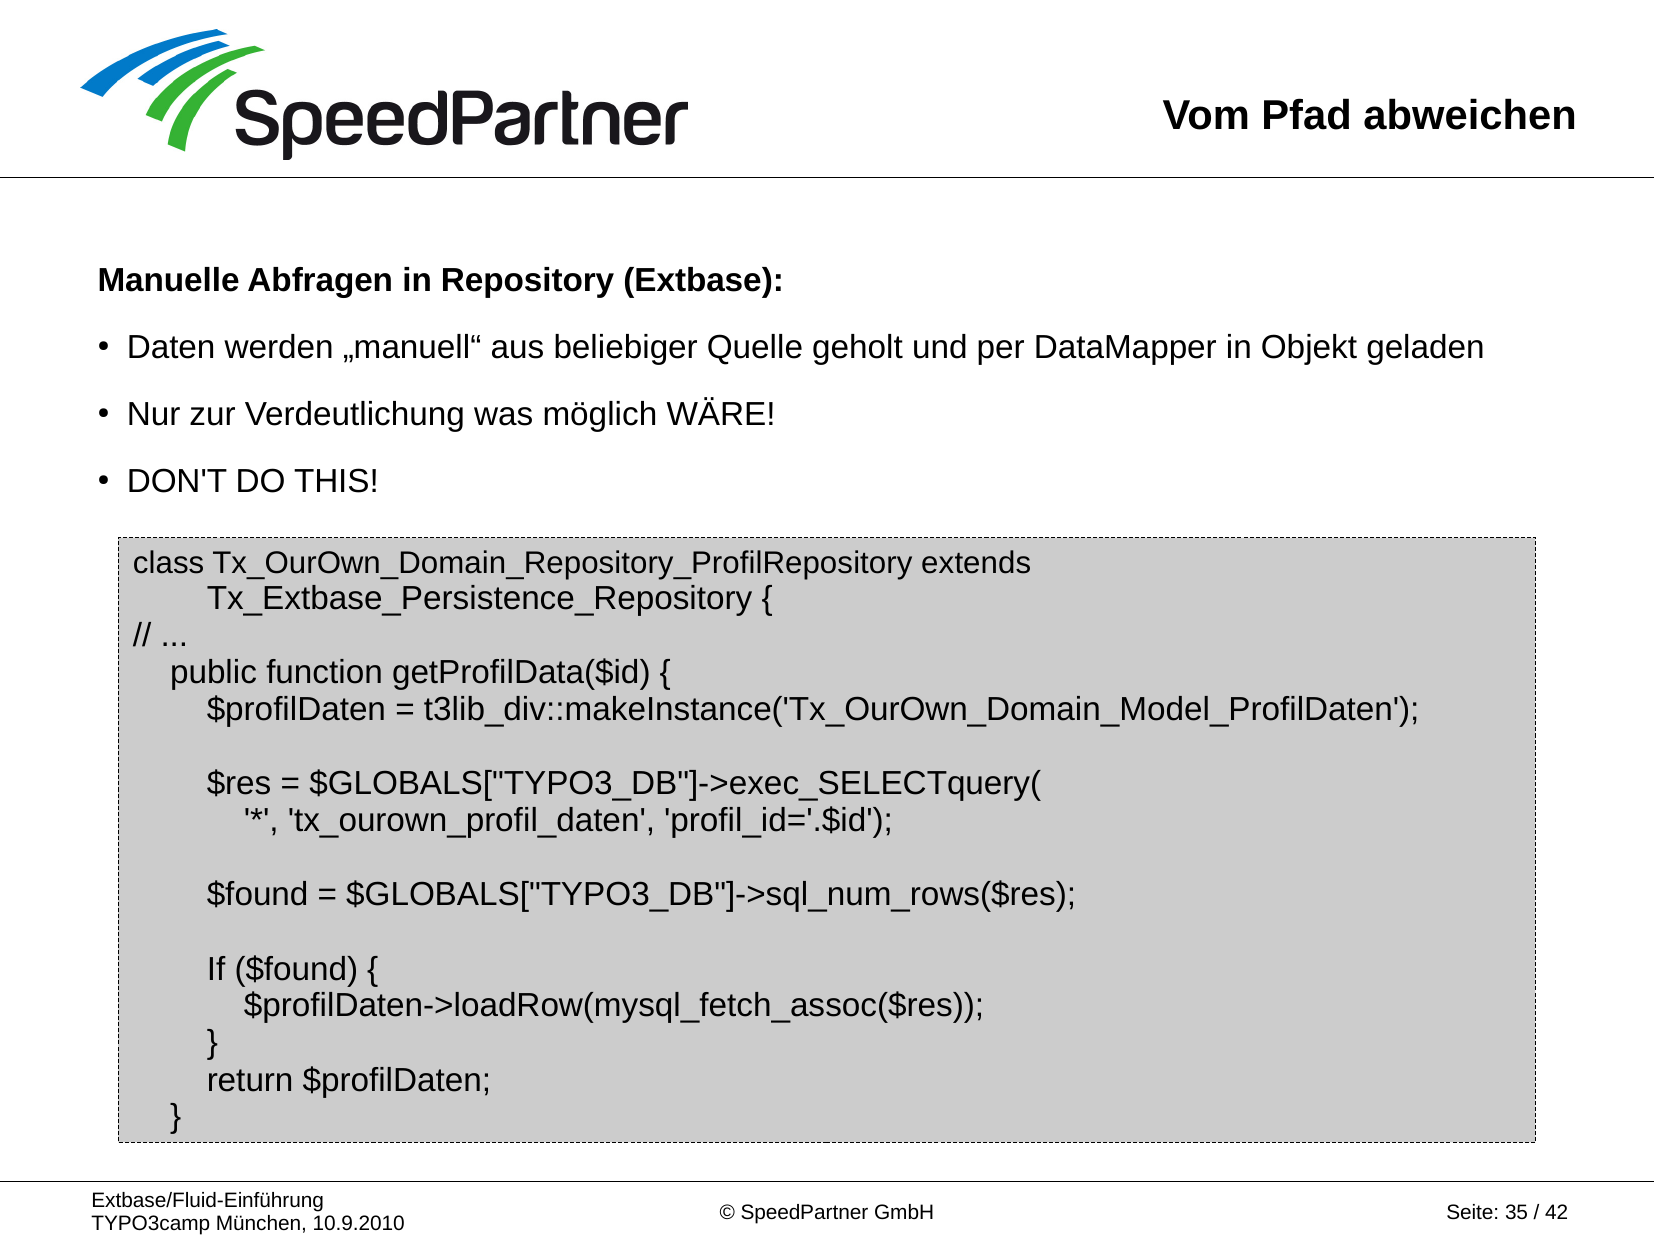

# Vom Pfad abweichen
Manuelle Abfragen in Repository (Extbase):
Daten werden „manuell“ aus beliebiger Quelle geholt und per DataMapper in Objekt geladen
Nur zur Verdeutlichung was möglich WÄRE!
DON'T DO THIS!
class Tx_OurOwn_Domain_Repository_ProfilRepository extends
 Tx_Extbase_Persistence_Repository {
// ...
 public function getProfilData($id) {
 $profilDaten = t3lib_div::makeInstance('Tx_OurOwn_Domain_Model_ProfilDaten');
 $res = $GLOBALS["TYPO3_DB"]->exec_SELECTquery(
 '*', 'tx_ourown_profil_daten', 'profil_id='.$id');
 $found = $GLOBALS["TYPO3_DB"]->sql_num_rows($res);
 If ($found) {
 $profilDaten->loadRow(mysql_fetch_assoc($res));
 }
 return $profilDaten;
 }